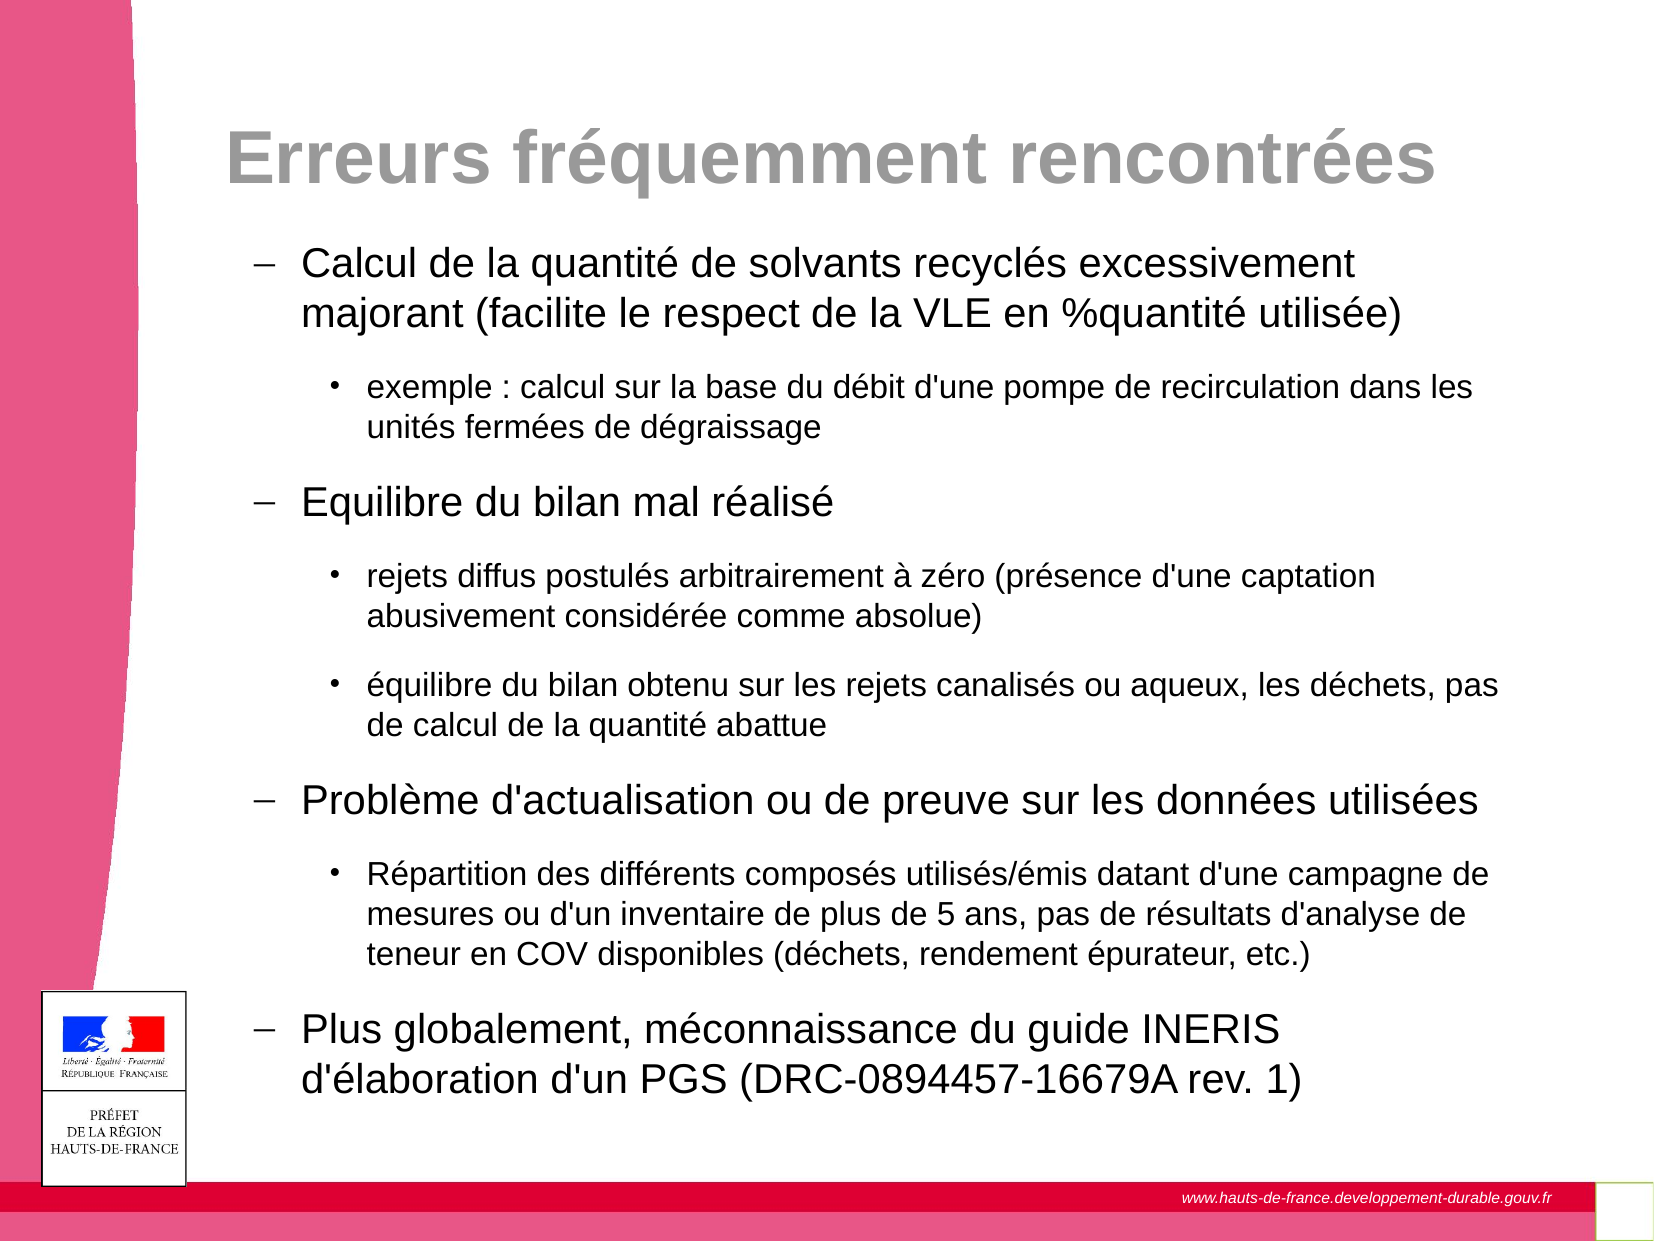

Erreurs fréquemment rencontrées
Calcul de la quantité de solvants recyclés excessivement majorant (facilite le respect de la VLE en %quantité utilisée)
exemple : calcul sur la base du débit d'une pompe de recirculation dans les unités fermées de dégraissage
Equilibre du bilan mal réalisé
rejets diffus postulés arbitrairement à zéro (présence d'une captation abusivement considérée comme absolue)
équilibre du bilan obtenu sur les rejets canalisés ou aqueux, les déchets, pas de calcul de la quantité abattue
Problème d'actualisation ou de preuve sur les données utilisées
Répartition des différents composés utilisés/émis datant d'une campagne de mesures ou d'un inventaire de plus de 5 ans, pas de résultats d'analyse de teneur en COV disponibles (déchets, rendement épurateur, etc.)
Plus globalement, méconnaissance du guide INERIS d'élaboration d'un PGS (DRC-0894457-16679A rev. 1)